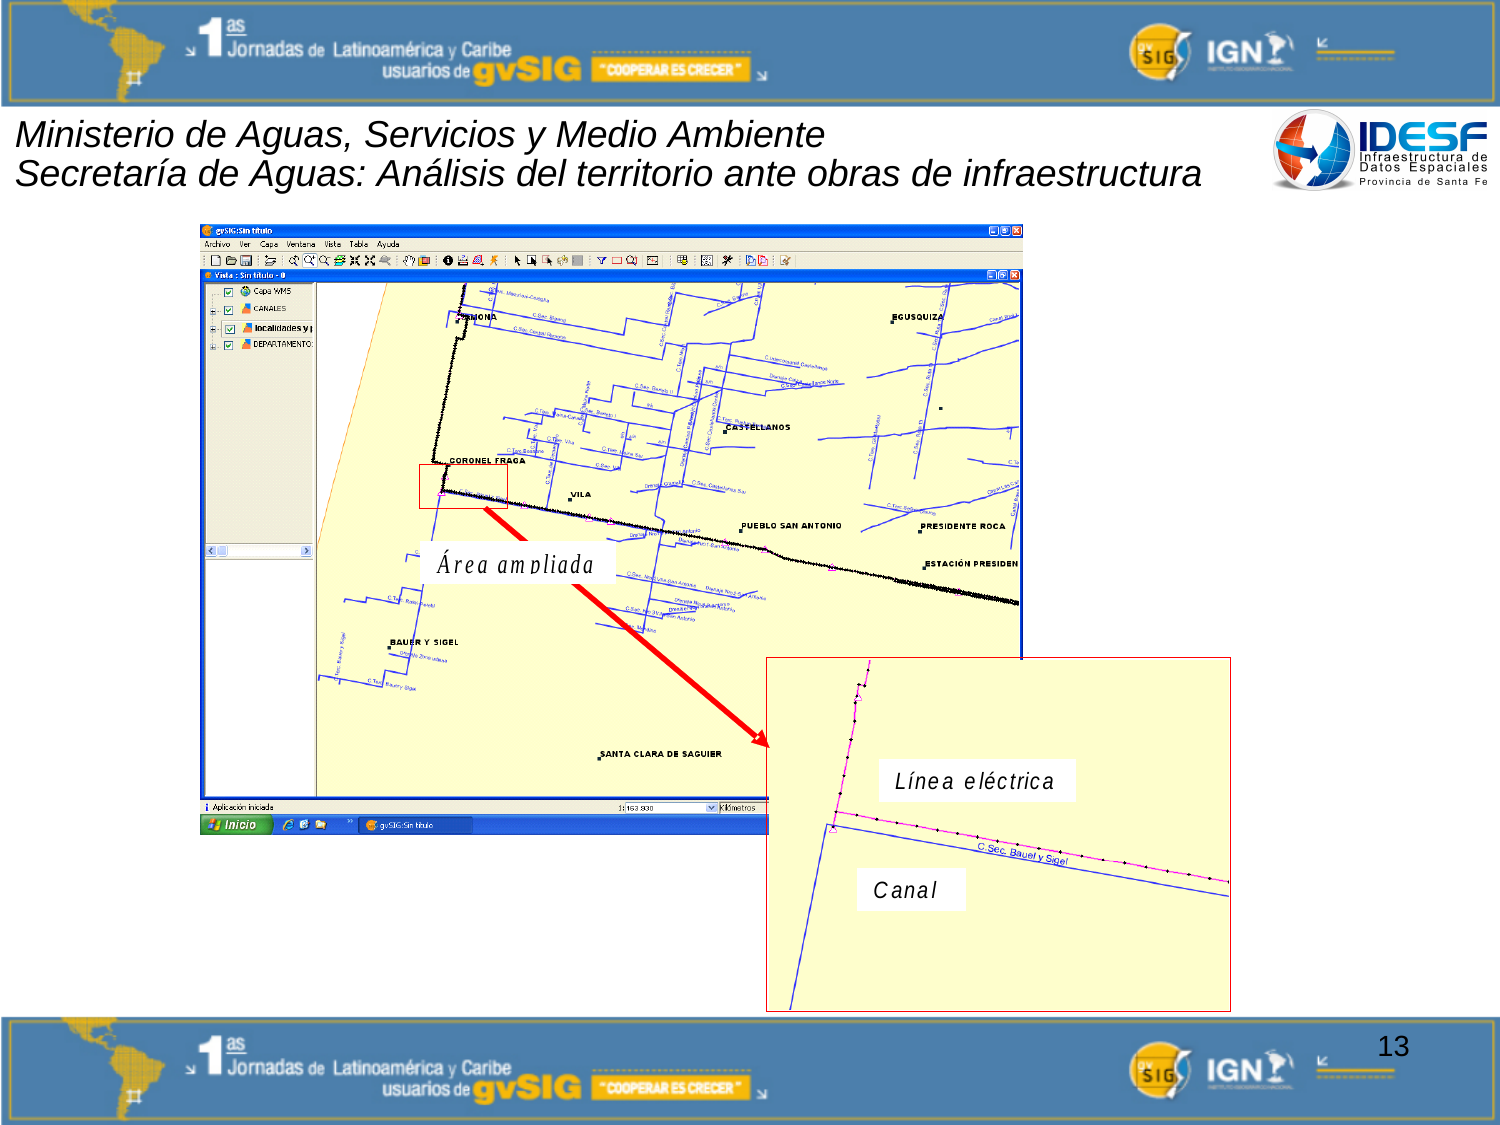

Ministerio de Aguas, Servicios y Medio Ambiente
Secretaría de Aguas: Análisis del territorio ante obras de infraestructura
13